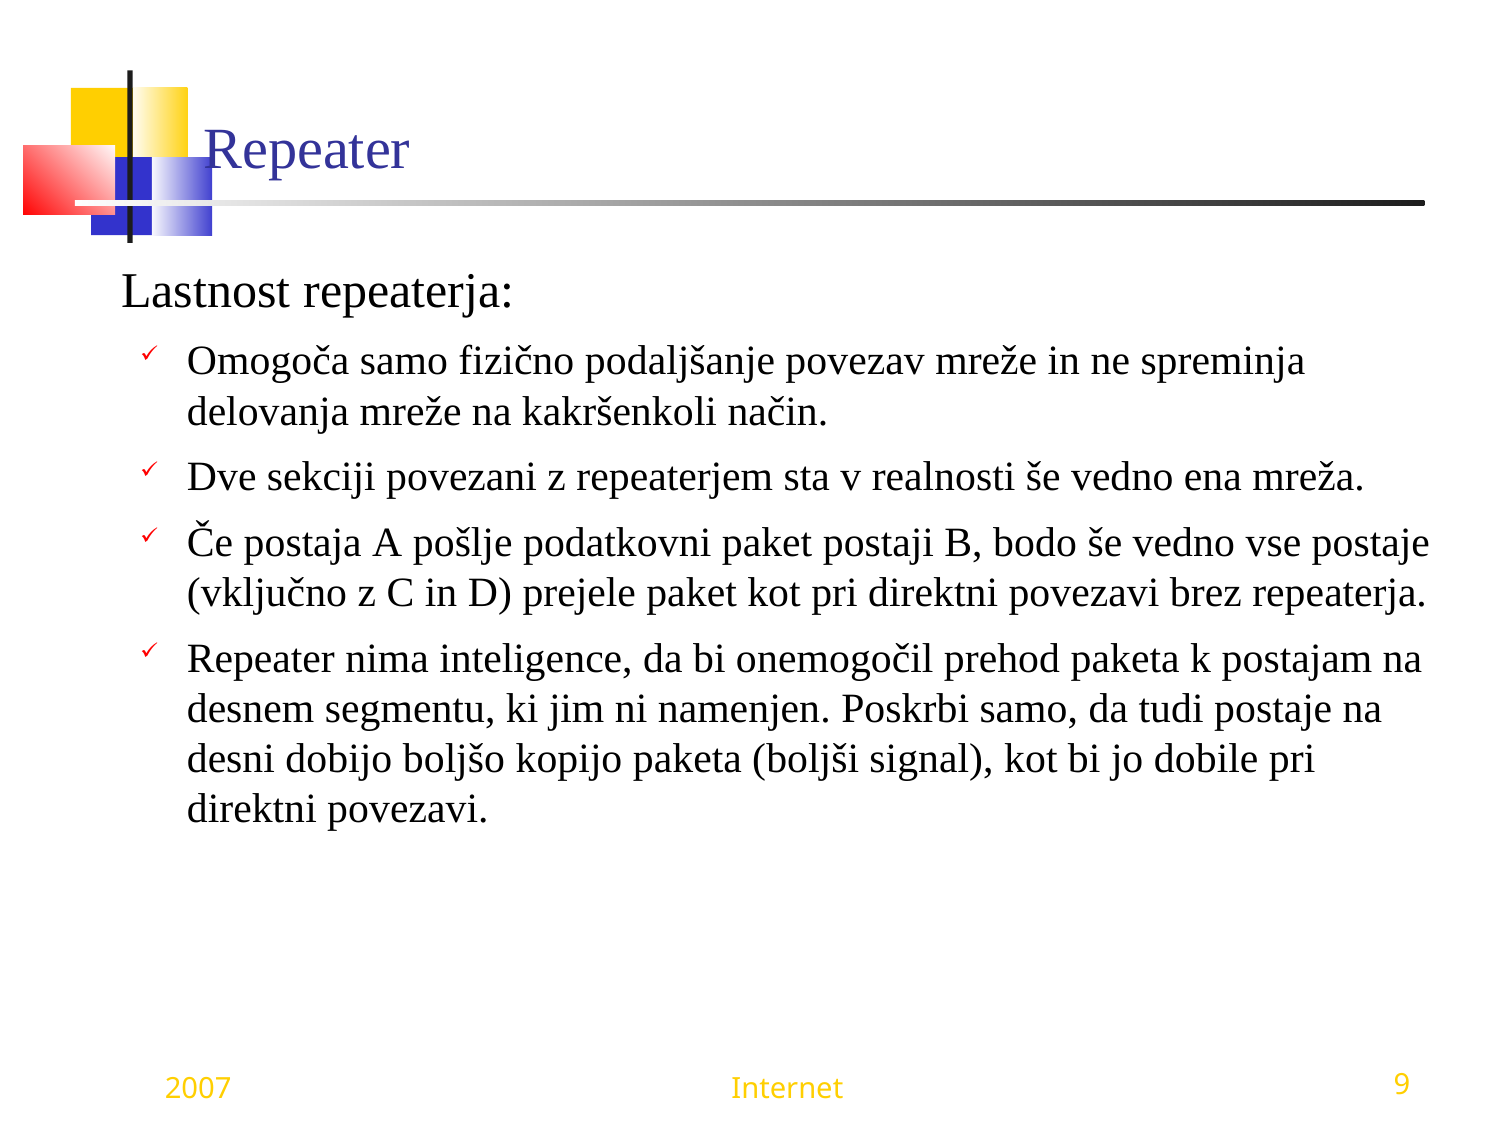

# Repeater
	Lastnost repeaterja:
Omogoča samo fizično podaljšanje povezav mreže in ne spreminja delovanja mreže na kakršenkoli način.
Dve sekciji povezani z repeaterjem sta v realnosti še vedno ena mreža.
Če postaja A pošlje podatkovni paket postaji B, bodo še vedno vse postaje (vključno z C in D) prejele paket kot pri direktni povezavi brez repeaterja.
Repeater nima inteligence, da bi onemogočil prehod paketa k postajam na desnem segmentu, ki jim ni namenjen. Poskrbi samo, da tudi postaje na desni dobijo boljšo kopijo paketa (boljši signal), kot bi jo dobile pri direktni povezavi.
2007
Internet